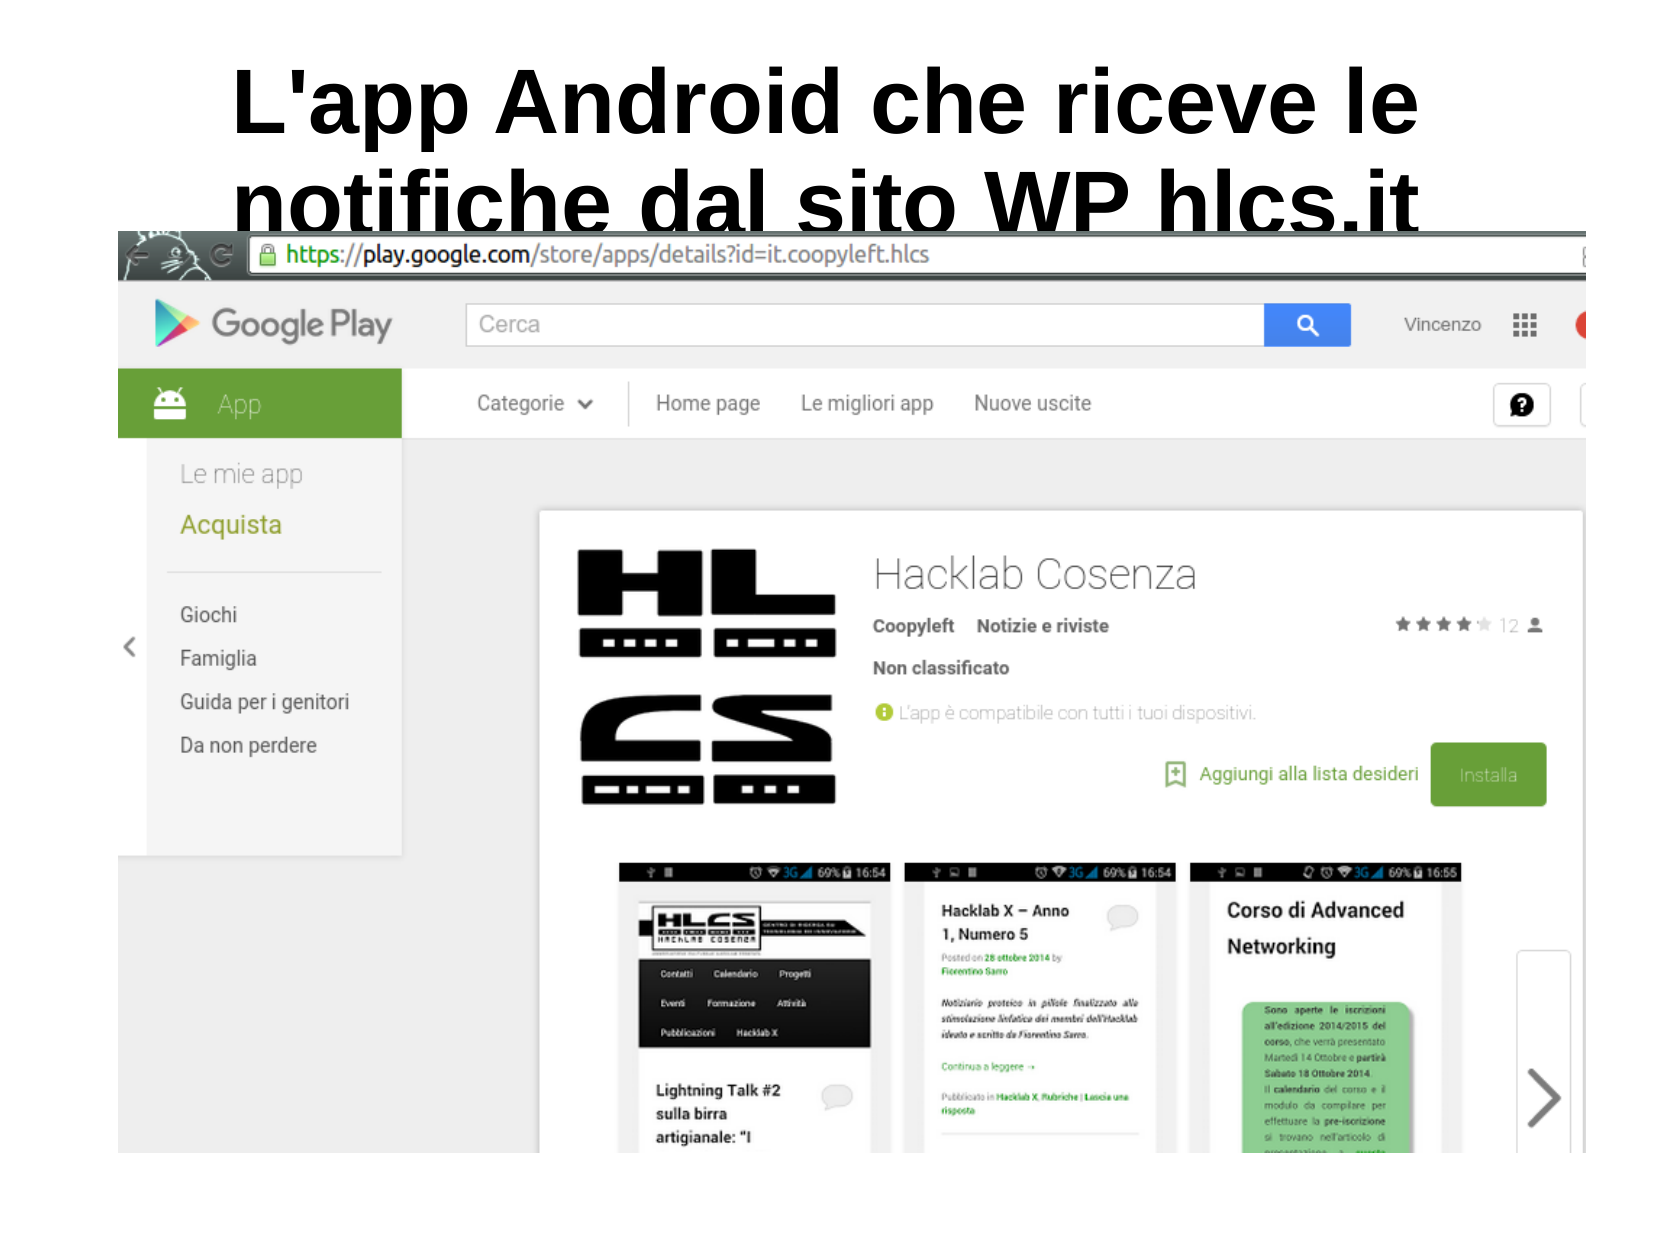

# L'app Android che riceve le notifiche dal sito WP hlcs.it